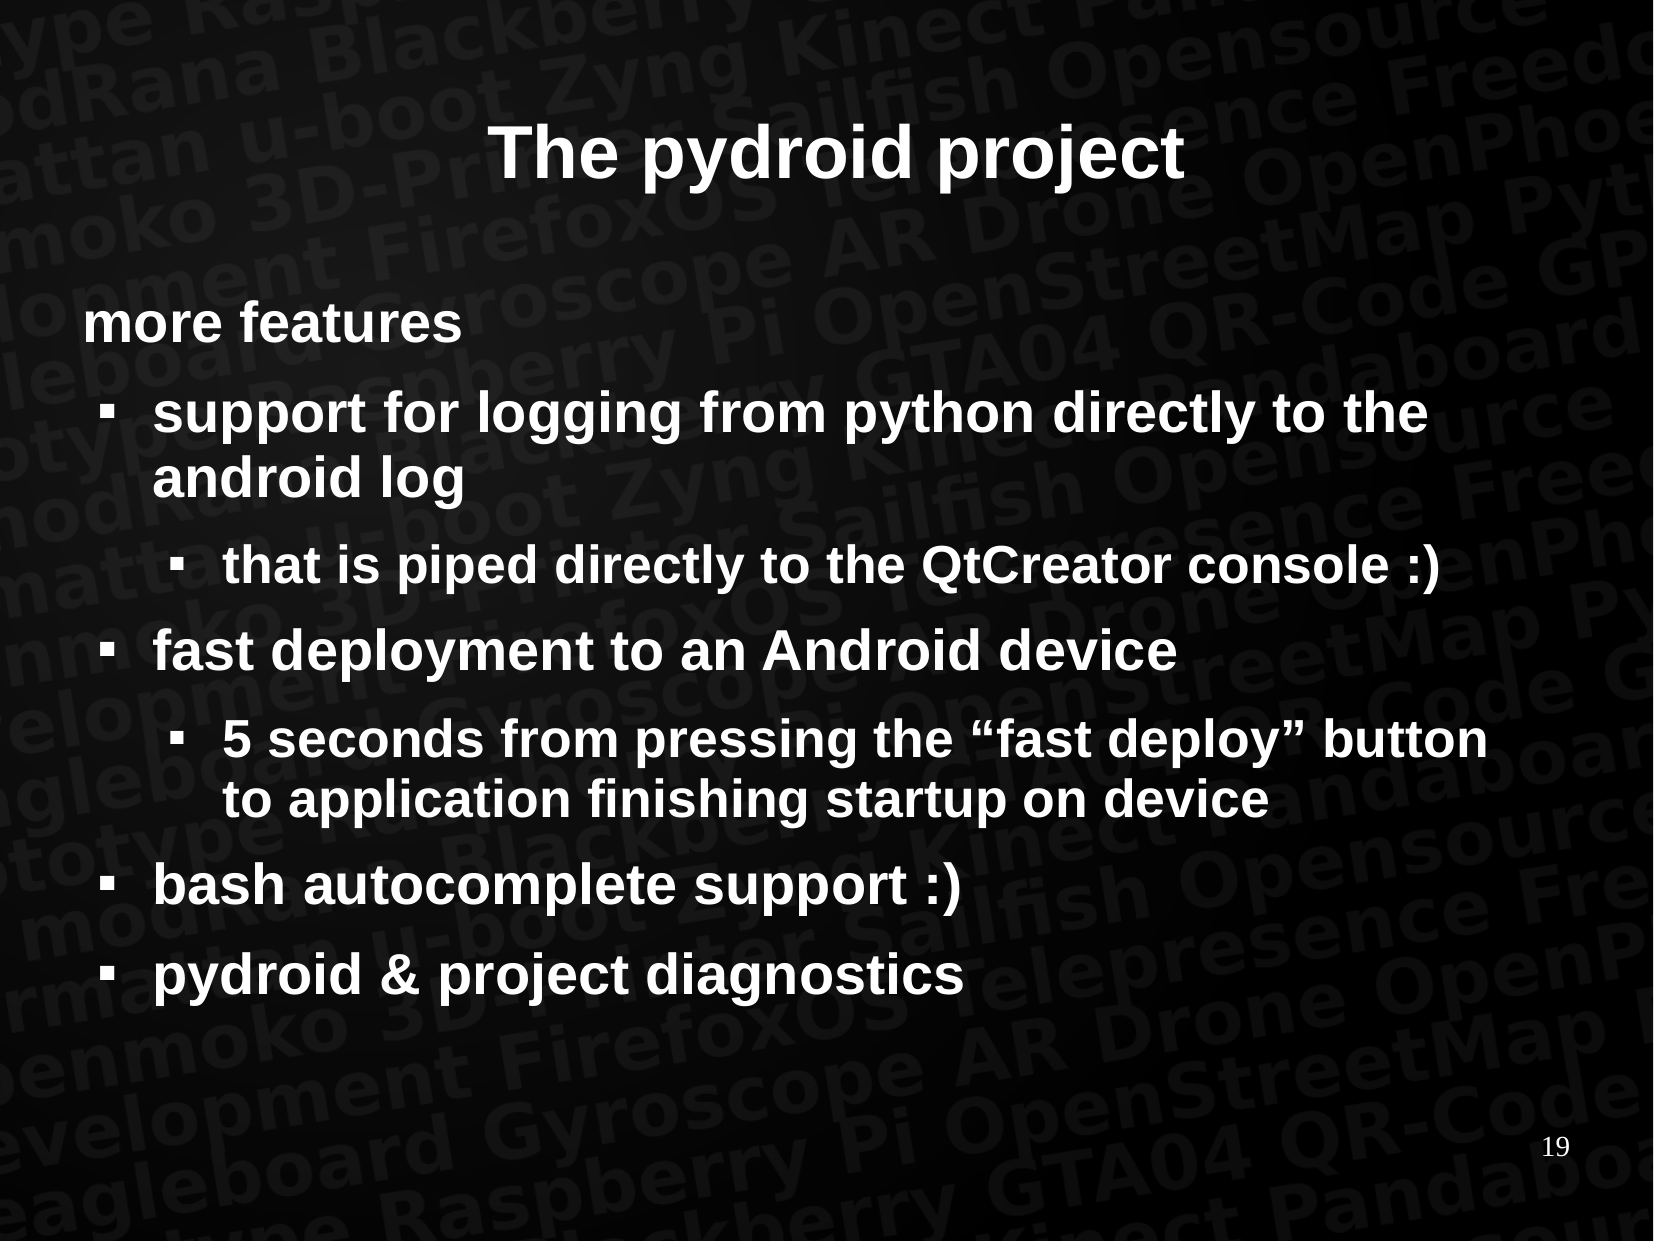

# The pydroid project
more features
support for logging from python directly to the android log
that is piped directly to the QtCreator console :)
fast deployment to an Android device
5 seconds from pressing the “fast deploy” button to application finishing startup on device
bash autocomplete support :)
pydroid & project diagnostics
19